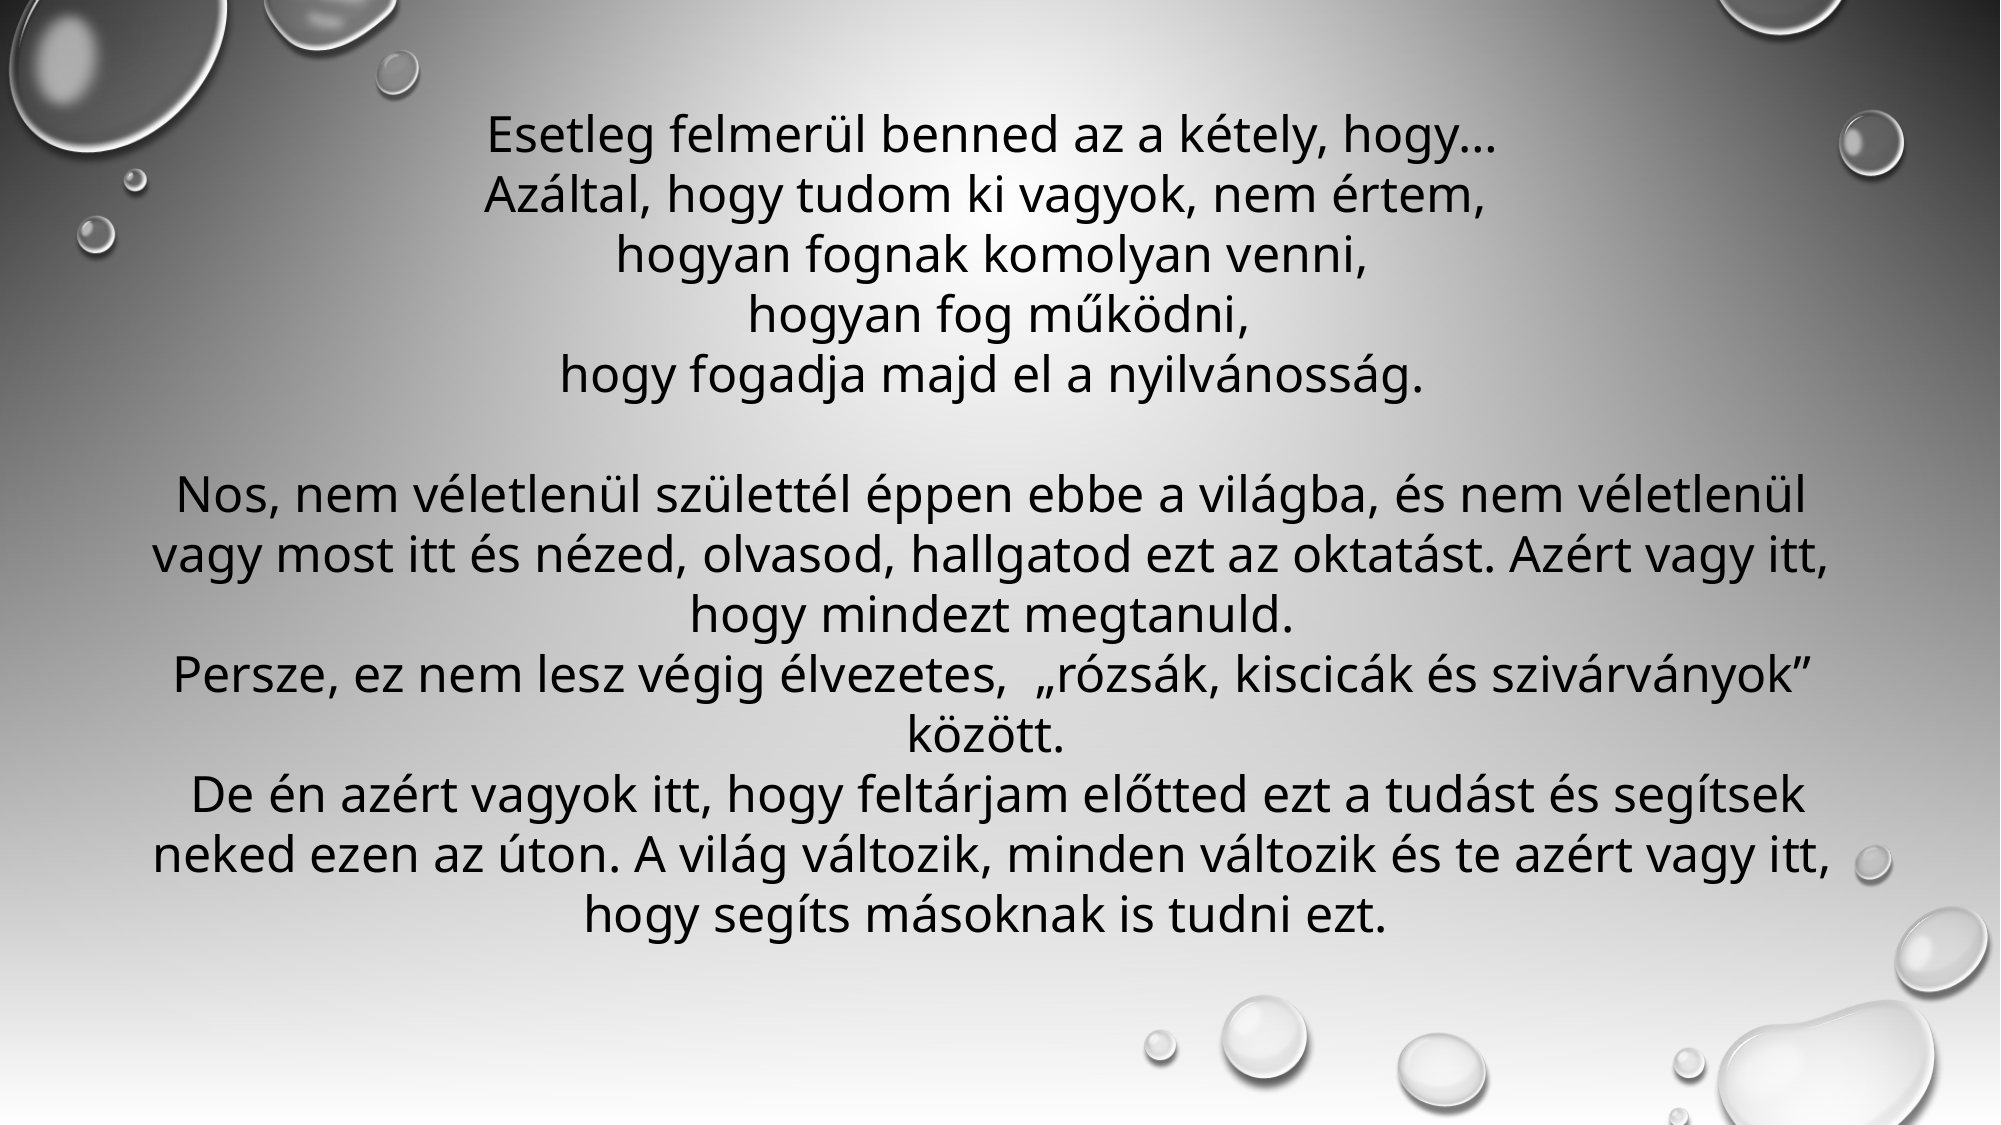

Esetleg felmerül benned az a kétely, hogy…
Azáltal, hogy tudom ki vagyok, nem értem,
hogyan fognak komolyan venni,
 hogyan fog működni,
 hogy fogadja majd el a nyilvánosság.
Nos, nem véletlenül születtél éppen ebbe a világba, és nem véletlenül vagy most itt és nézed, olvasod, hallgatod ezt az oktatást. Azért vagy itt, hogy mindezt megtanuld.
Persze, ez nem lesz végig élvezetes, „rózsák, kiscicák és szivárványok” között.
 De én azért vagyok itt, hogy feltárjam előtted ezt a tudást és segítsek neked ezen az úton. A világ változik, minden változik és te azért vagy itt, hogy segíts másoknak is tudni ezt.